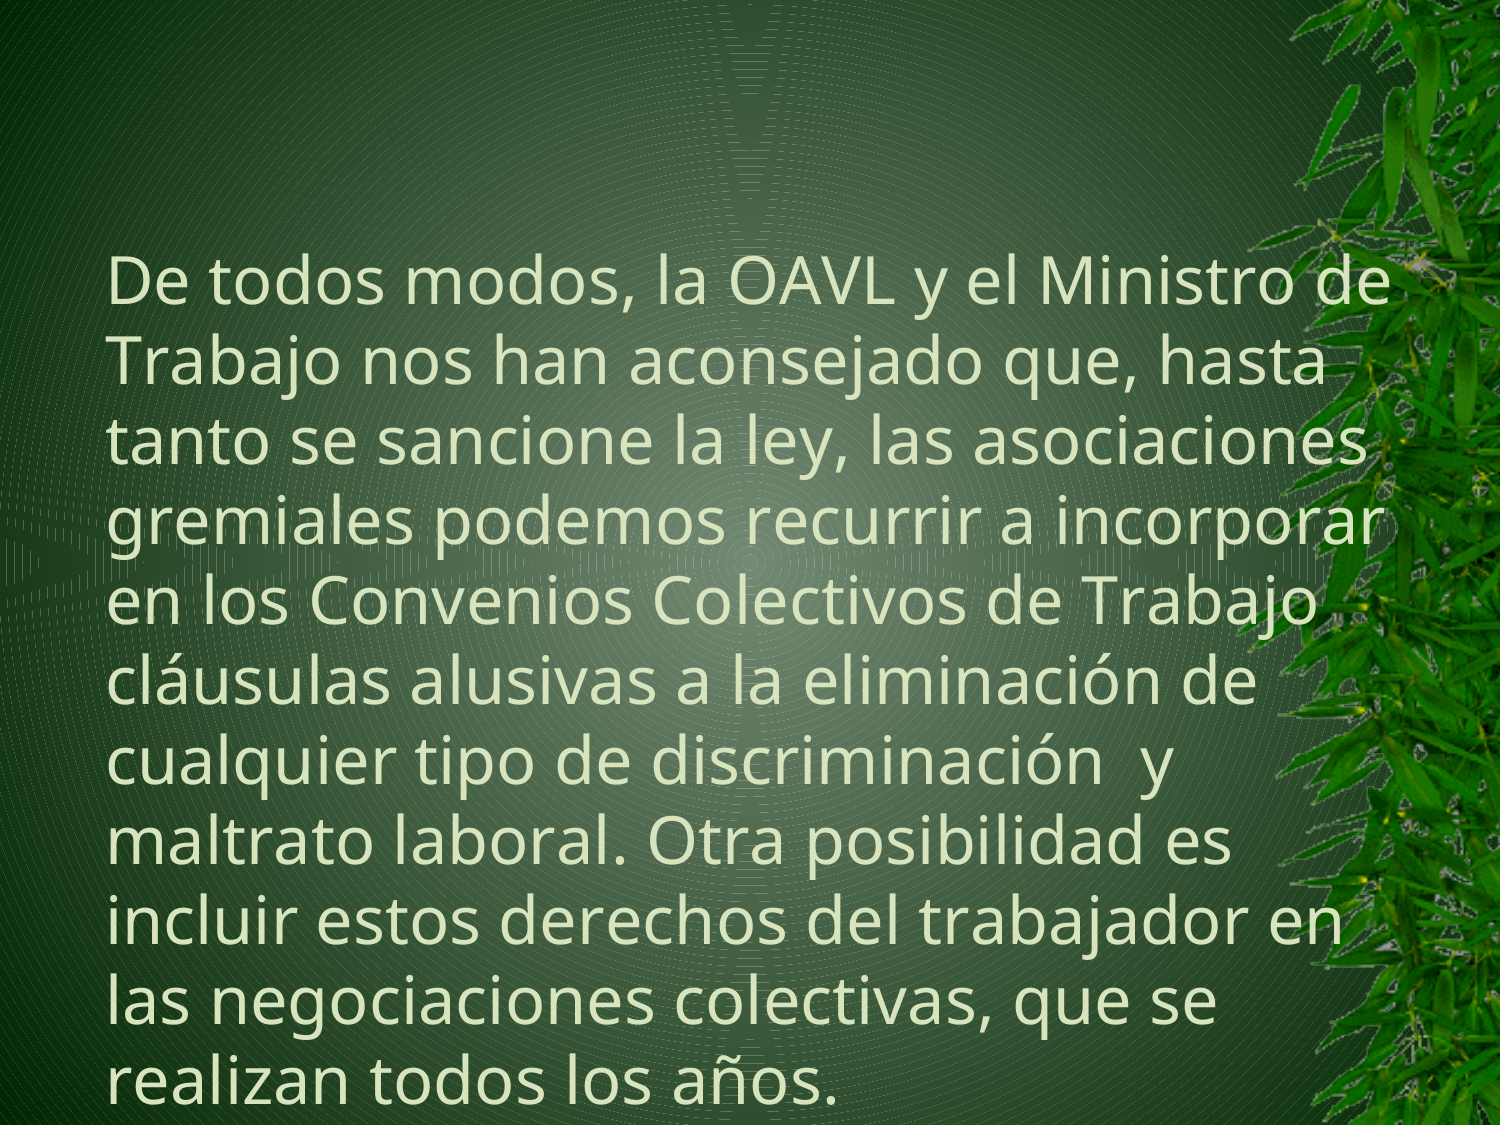

# De todos modos, la OAVL y el Ministro de Trabajo nos han aconsejado que, hasta tanto se sancione la ley, las asociaciones gremiales podemos recurrir a incorporar en los Convenios Colectivos de Trabajo cláusulas alusivas a la eliminación de cualquier tipo de discriminación y maltrato laboral. Otra posibilidad es incluir estos derechos del trabajador en las negociaciones colectivas, que se realizan todos los años.